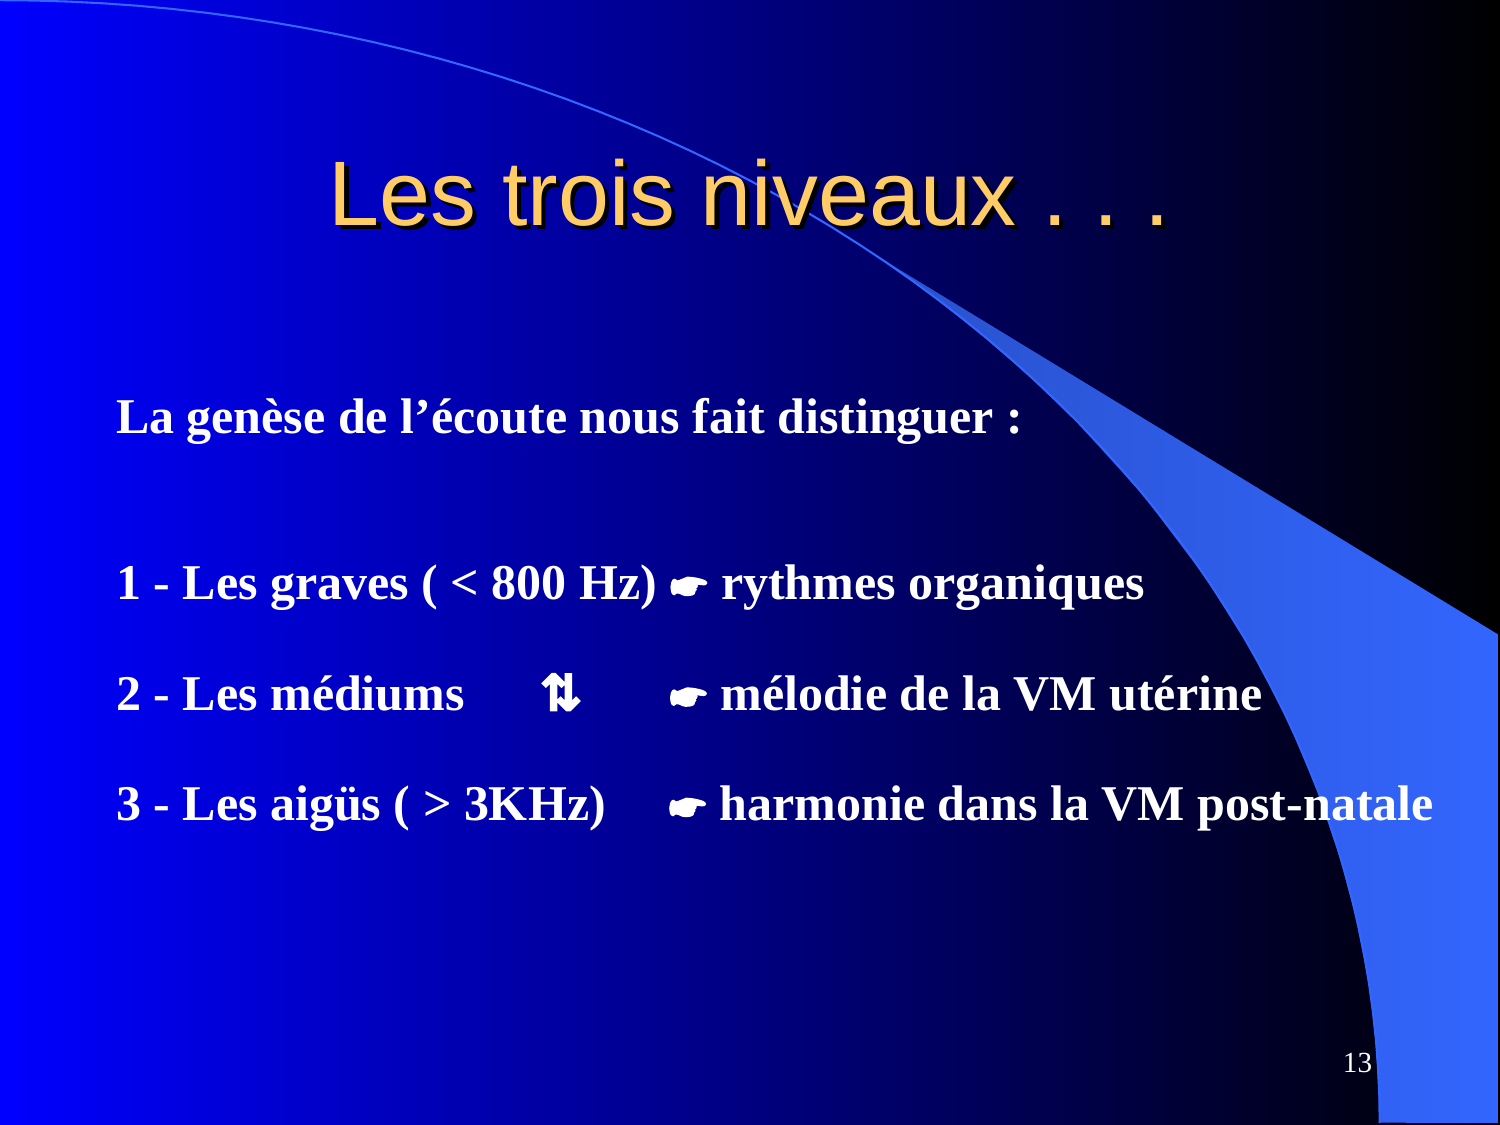

# Les trois niveaux . . .
La genèse de l’écoute nous fait distinguer :
1 - Les graves ( < 800 Hz)  rythmes organiques
2 - Les médiums   mélodie de la VM utérine
3 - Les aigüs ( > 3KHz)  harmonie dans la VM post-natale
13